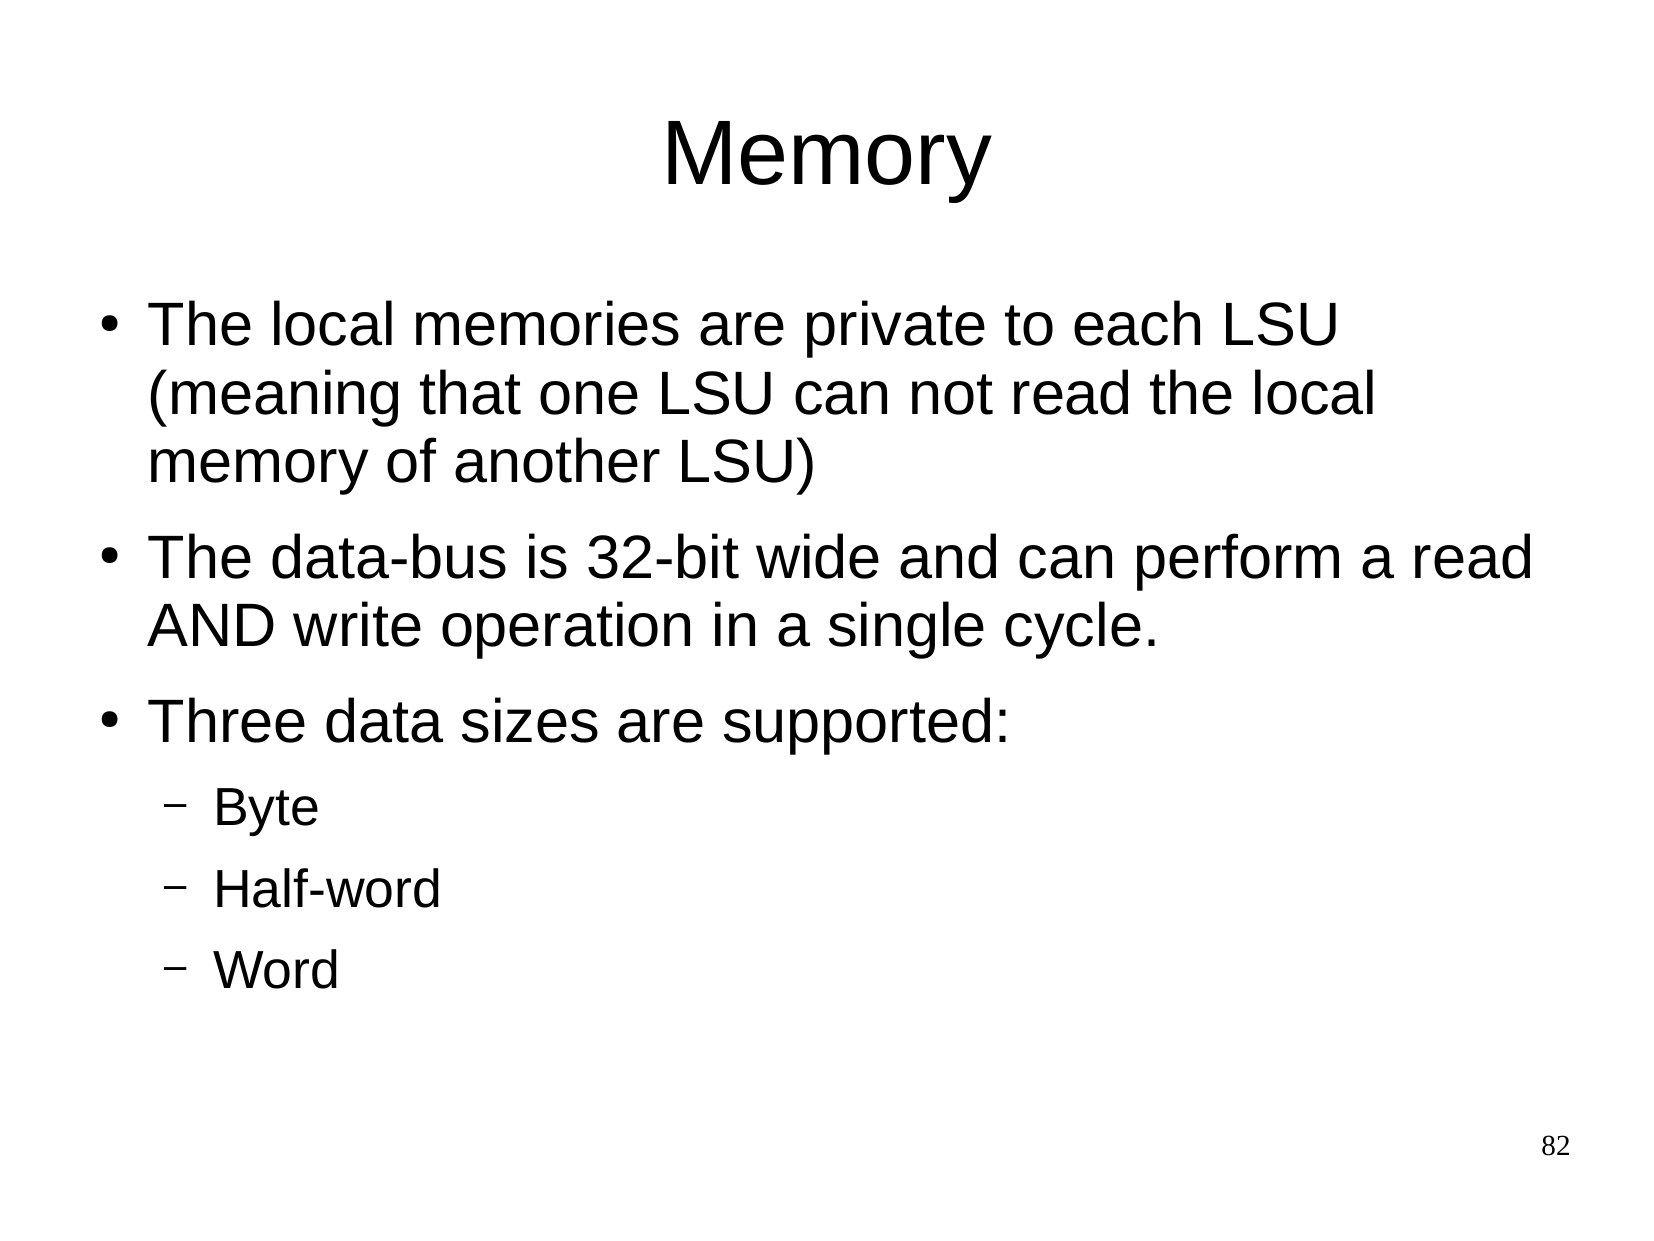

# Memory
The local memories are private to each LSU (meaning that one LSU can not read the local memory of another LSU)
The data-bus is 32-bit wide and can perform a read AND write operation in a single cycle.
Three data sizes are supported:
Byte
Half-word
Word
82